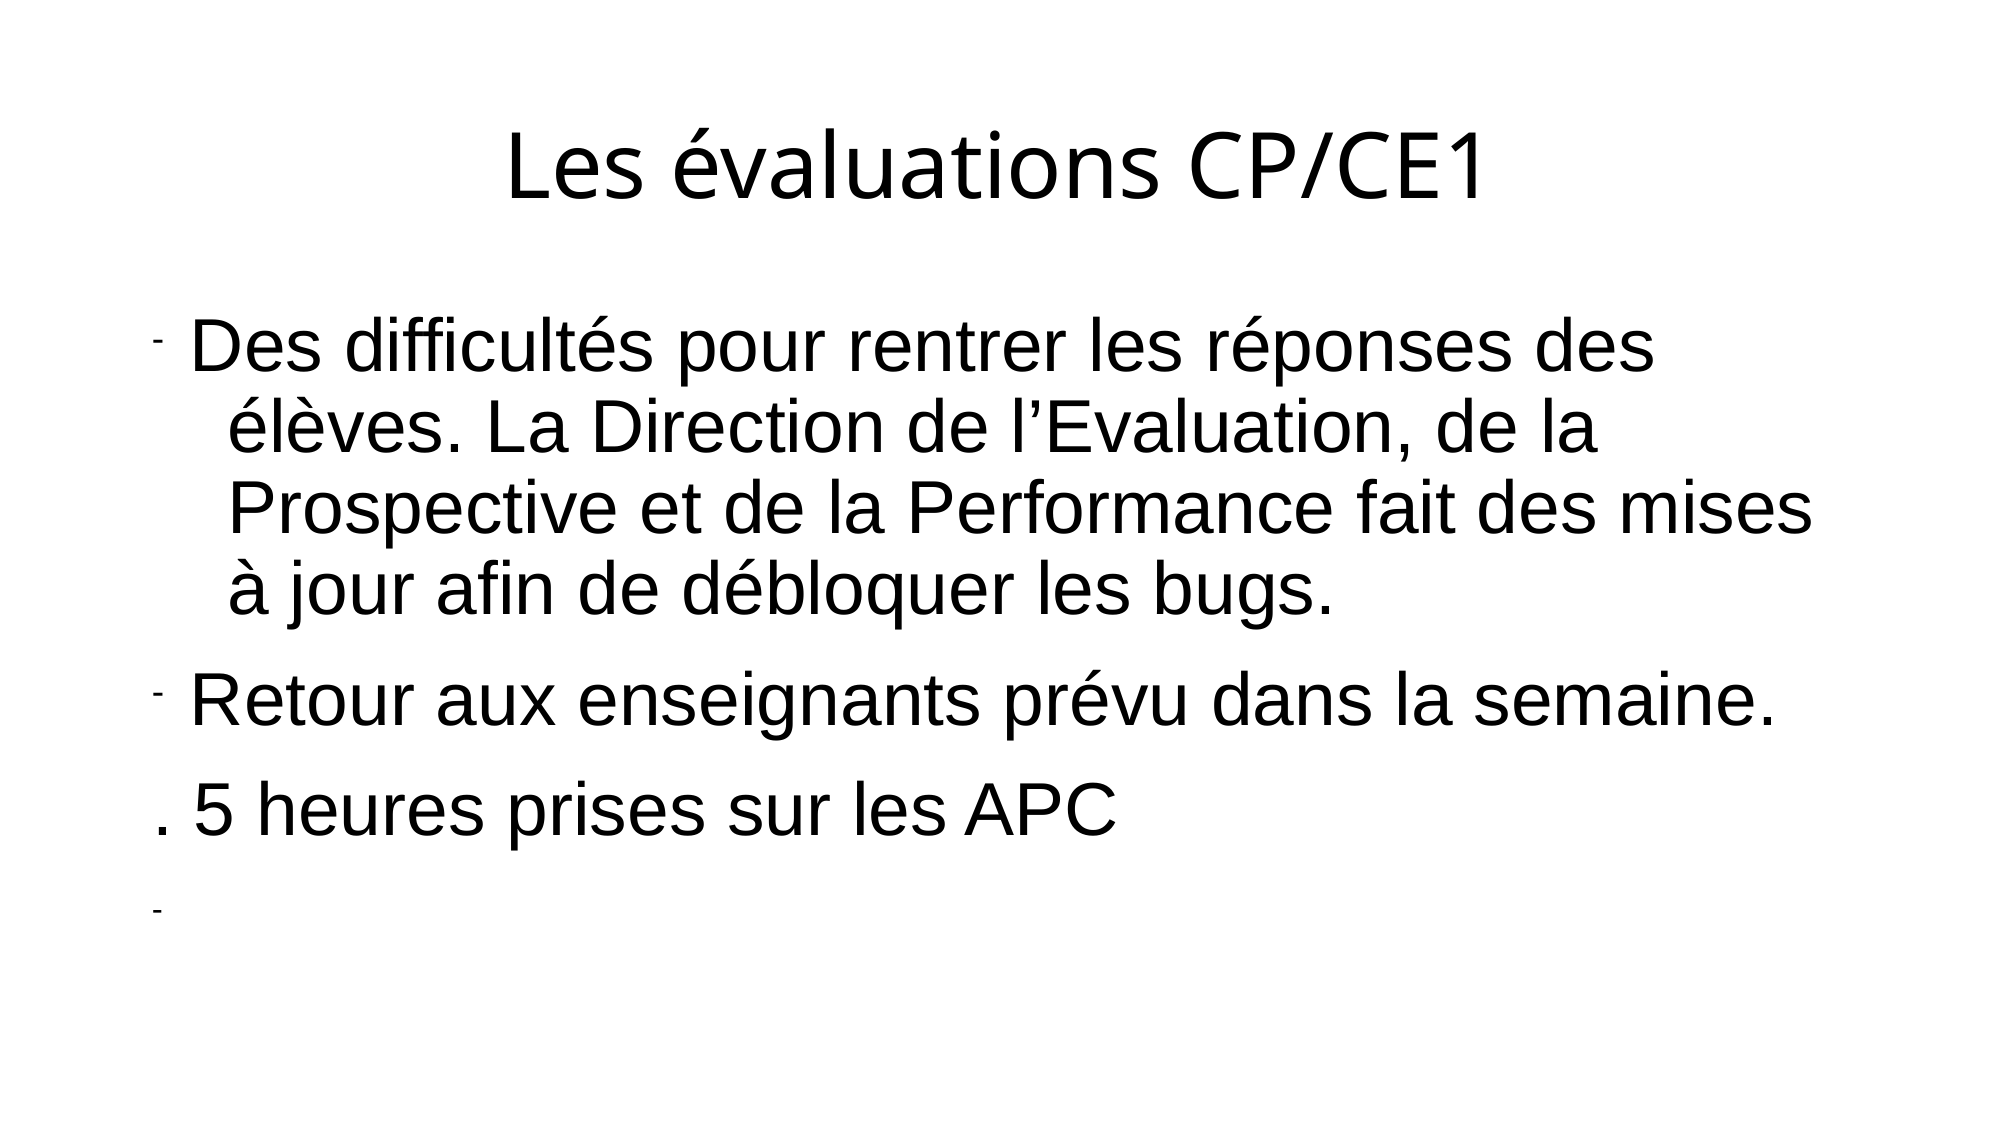

# Les évaluations CP/CE1
Des difficultés pour rentrer les réponses des élèves. La Direction de l’Evaluation, de la Prospective et de la Performance fait des mises à jour afin de débloquer les bugs.
Retour aux enseignants prévu dans la semaine.
. 5 heures prises sur les APC